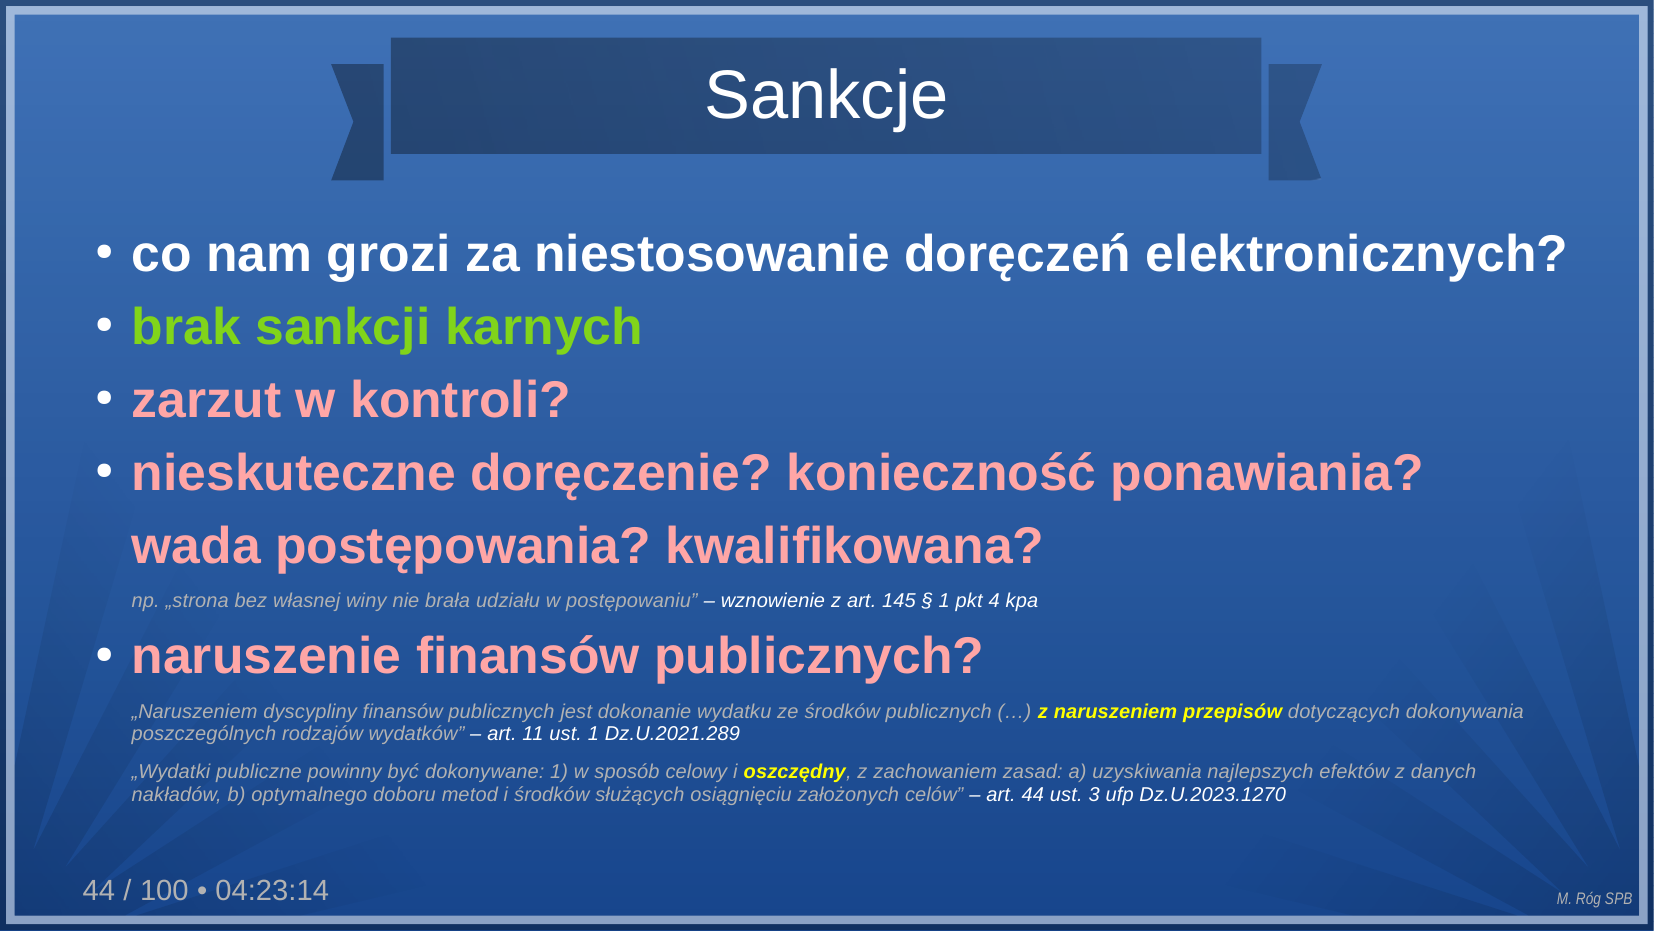

# Sankcje
co nam grozi za niestosowanie doręczeń elektronicznych?
brak sankcji karnych
zarzut w kontroli?
nieskuteczne doręczenie? konieczność ponawiania?
wada postępowania? kwalifikowana?
np. „strona bez własnej winy nie brała udziału w postępowaniu” – wznowienie z art. 145 § 1 pkt 4 kpa
naruszenie finansów publicznych?
„Naruszeniem dyscypliny finansów publicznych jest dokonanie wydatku ze środków publicznych (…) z naruszeniem przepisów dotyczących dokonywania poszczególnych rodzajów wydatków” – art. 11 ust. 1 Dz.U.2021.289
„Wydatki publiczne powinny być dokonywane: 1) w sposób celowy i oszczędny, z zachowaniem zasad: a) uzyskiwania najlepszych efektów z danych nakładów, b) optymalnego doboru metod i środków służących osiągnięciu założonych celów” – art. 44 ust. 3 ufp Dz.U.2023.1270